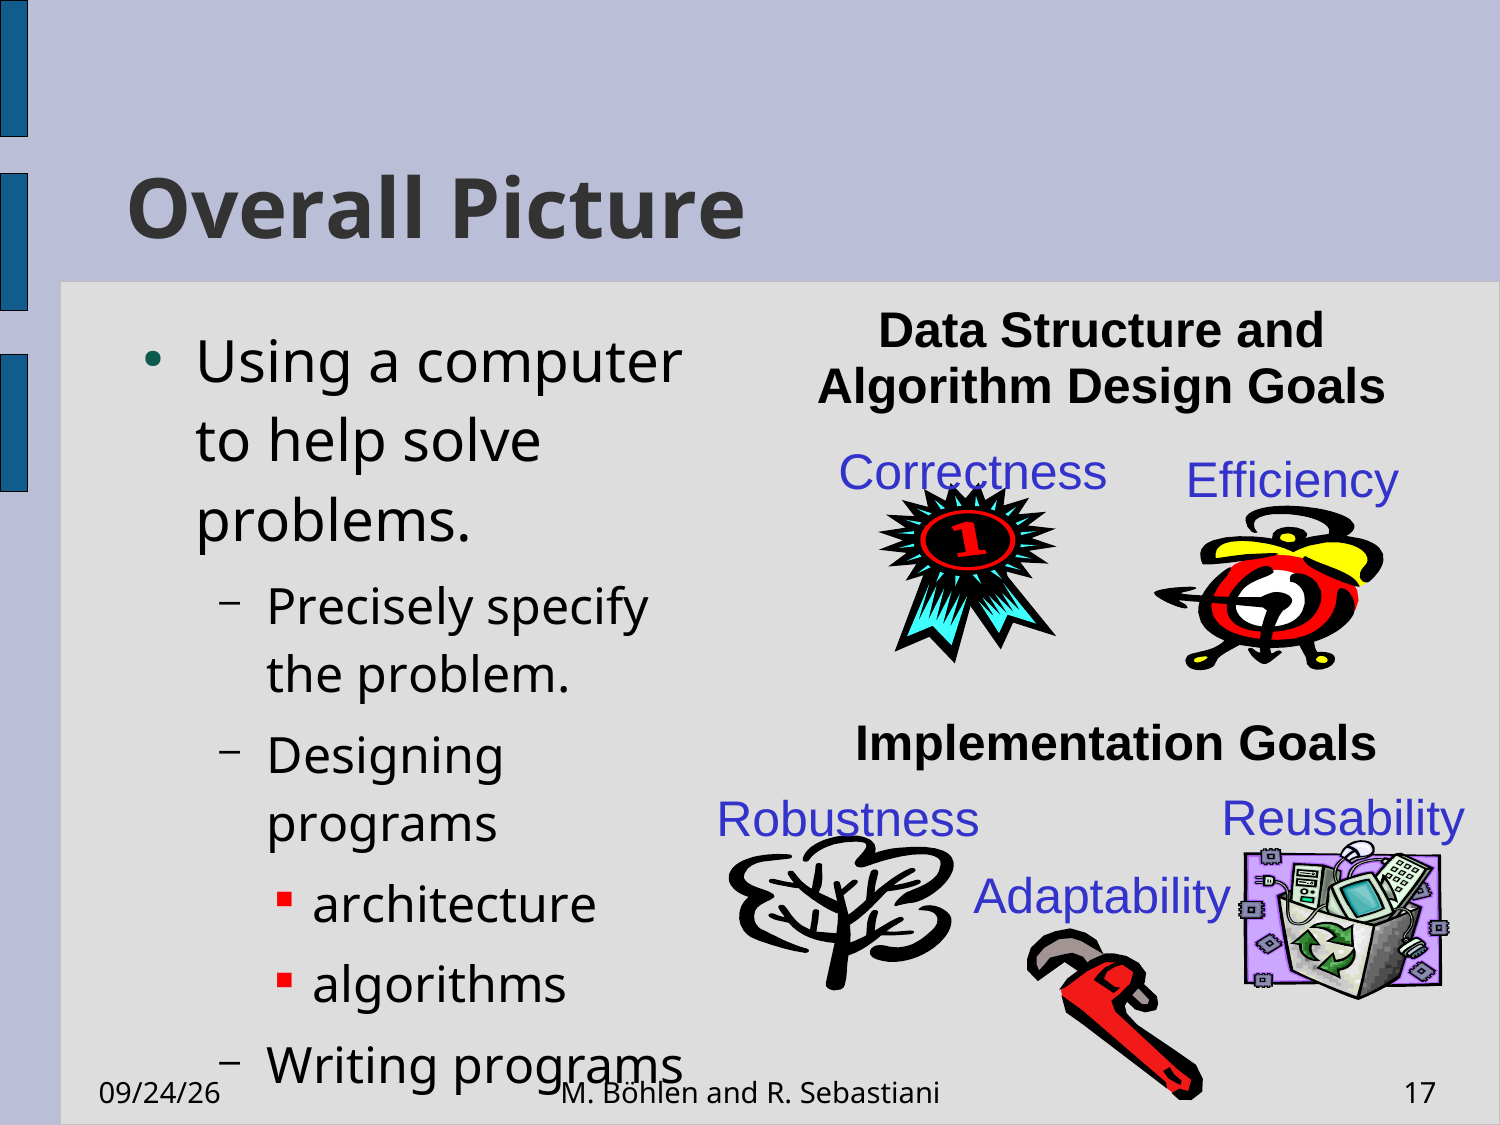

# Overall Picture
Data Structure and Algorithm Design Goals
Using a computer to help solve problems.
Precisely specify the problem.
Designing programs
architecture
algorithms
Writing programs
Verifying (testing) programs
Correctness
Efficiency
Implementation Goals
Reusability
Robustness
Adaptability
M. Böhlen and R. Sebastiani
17